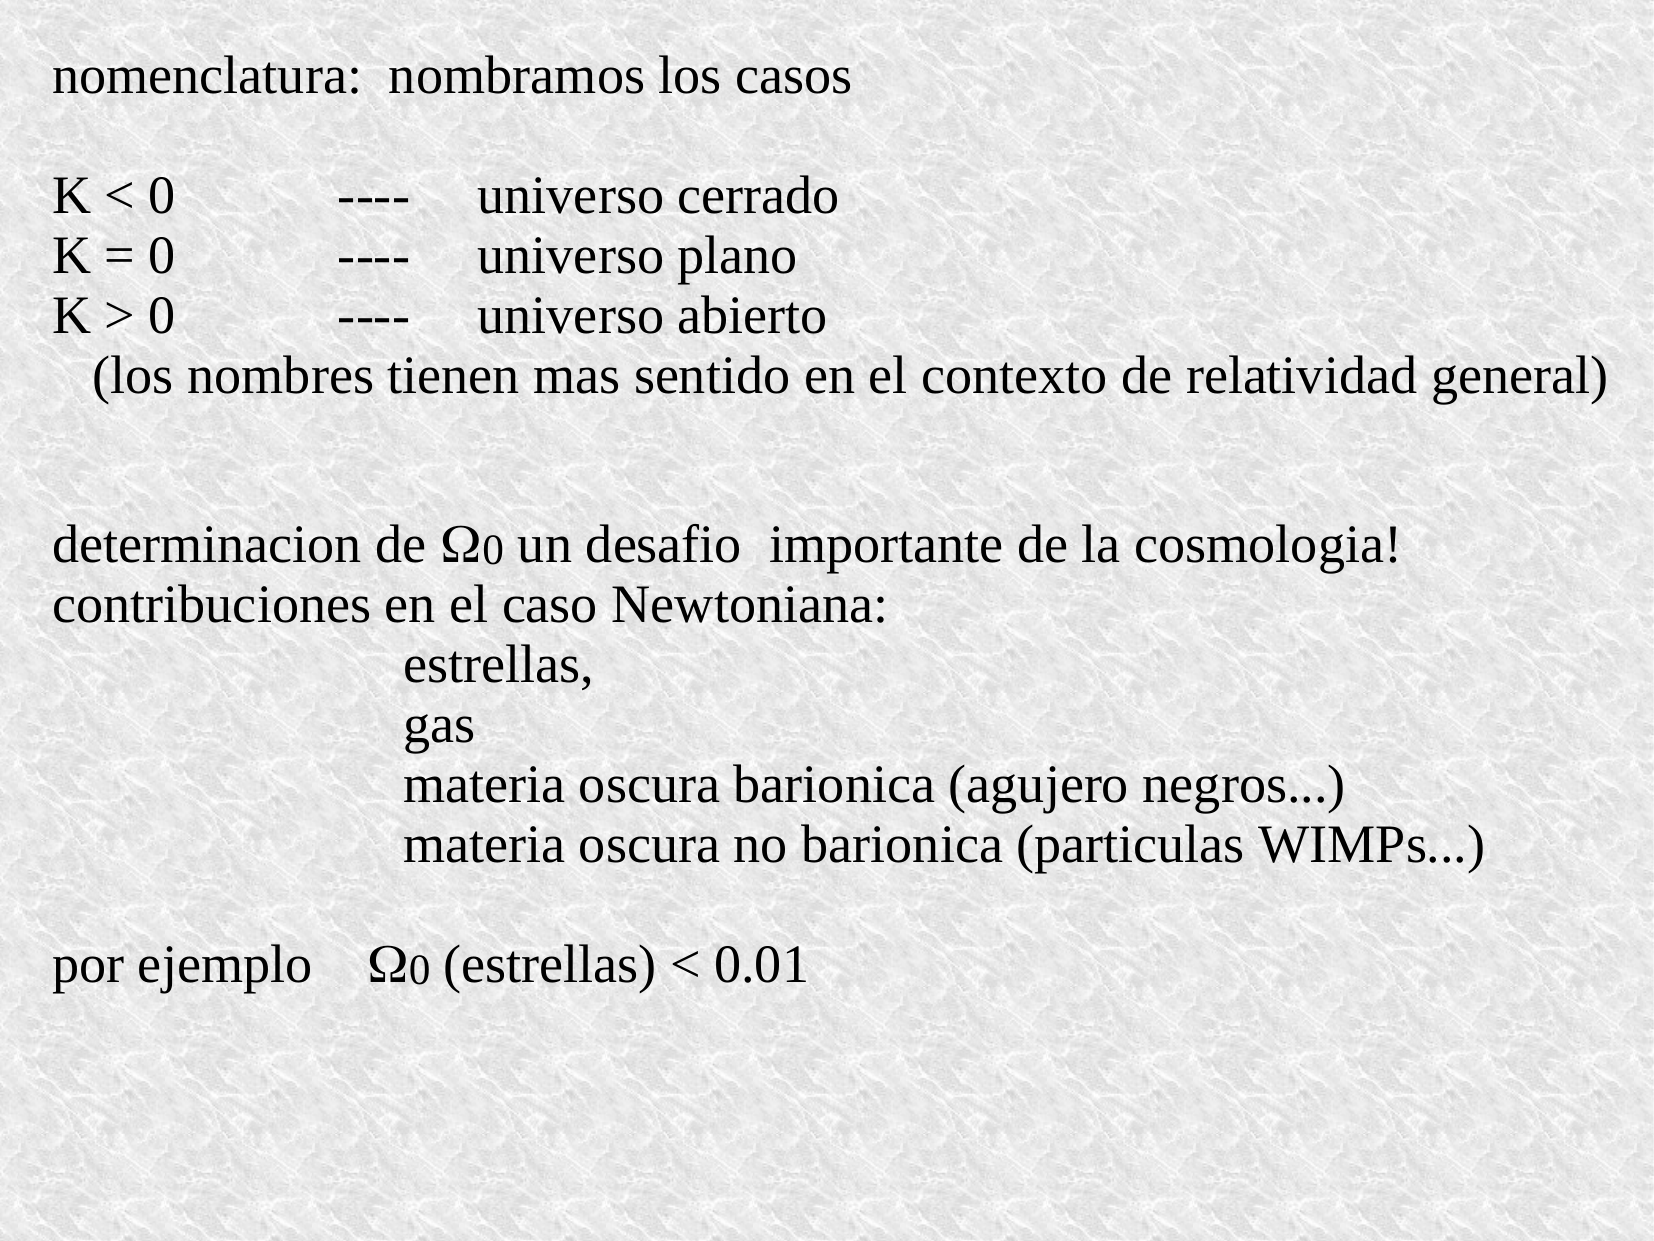

nomenclatura: nombramos los casos
K < 0 ---- universo cerrado
K = 0 ---- universo plano
K > 0 ---- universo abierto
 (los nombres tienen mas sentido en el contexto de relatividad general)
determinacion de 0 un desafio importante de la cosmologia!
contribuciones en el caso Newtoniana:
 estrellas,
 gas
 materia oscura barionica (agujero negros...)
 materia oscura no barionica (particulas WIMPs...)
por ejemplo 0 (estrellas) < 0.01